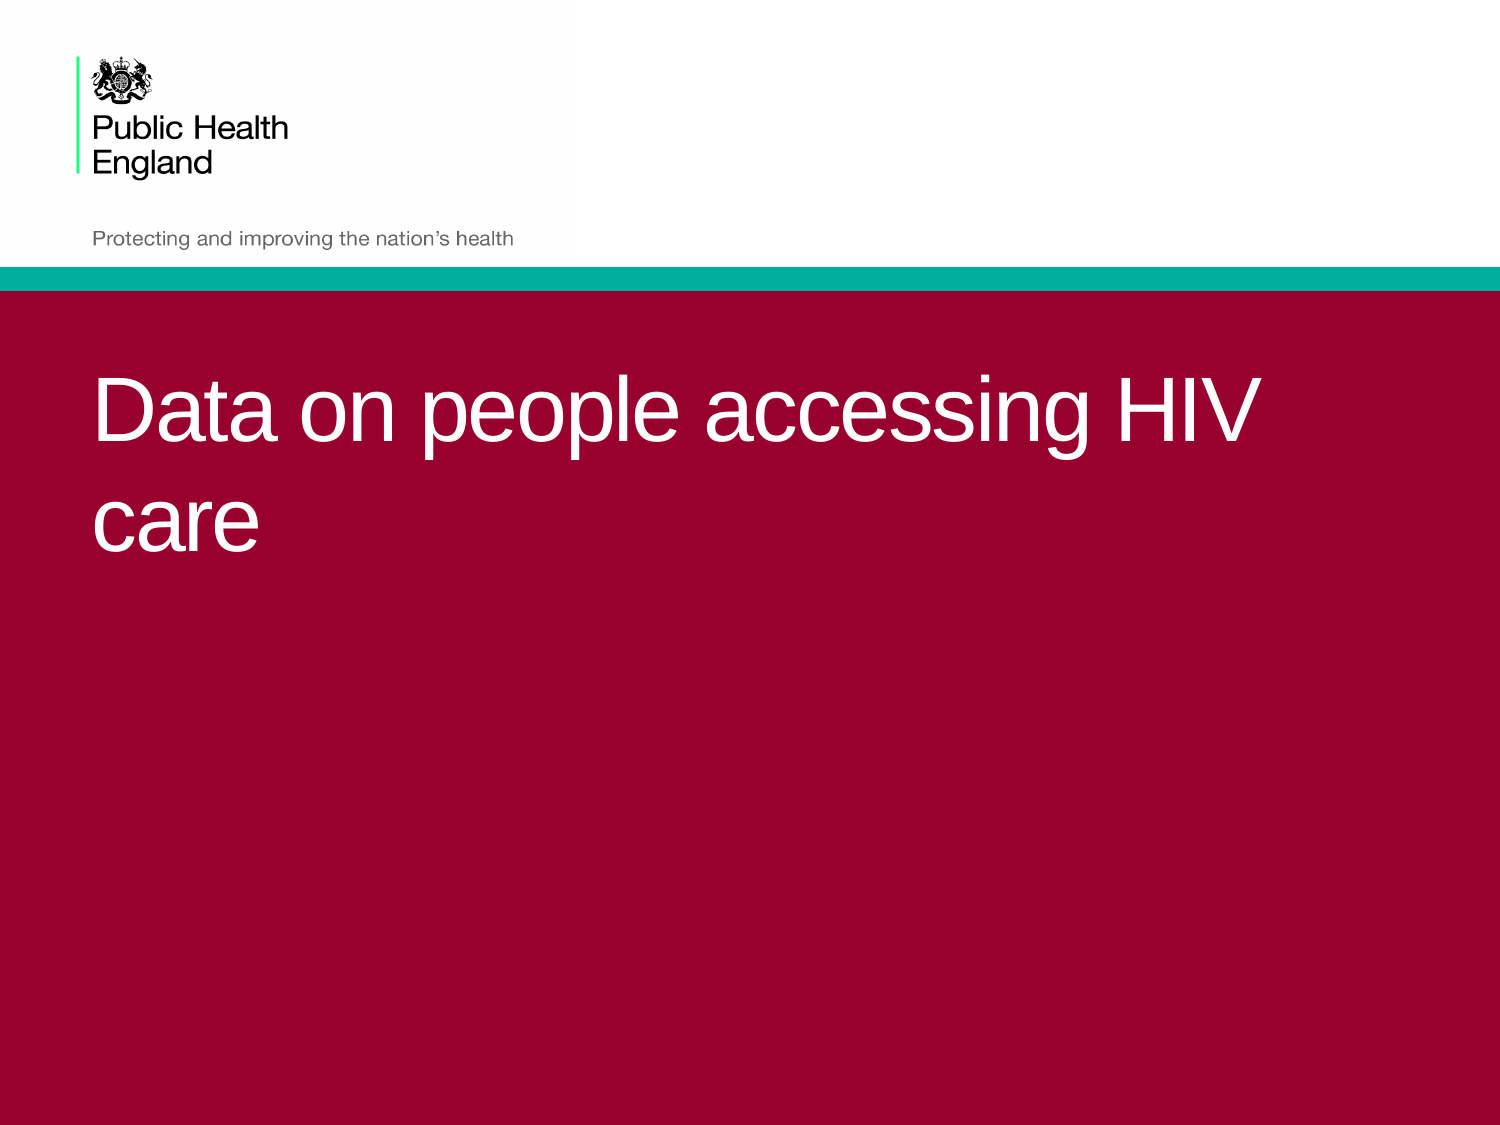

# Data on people accessing HIV care